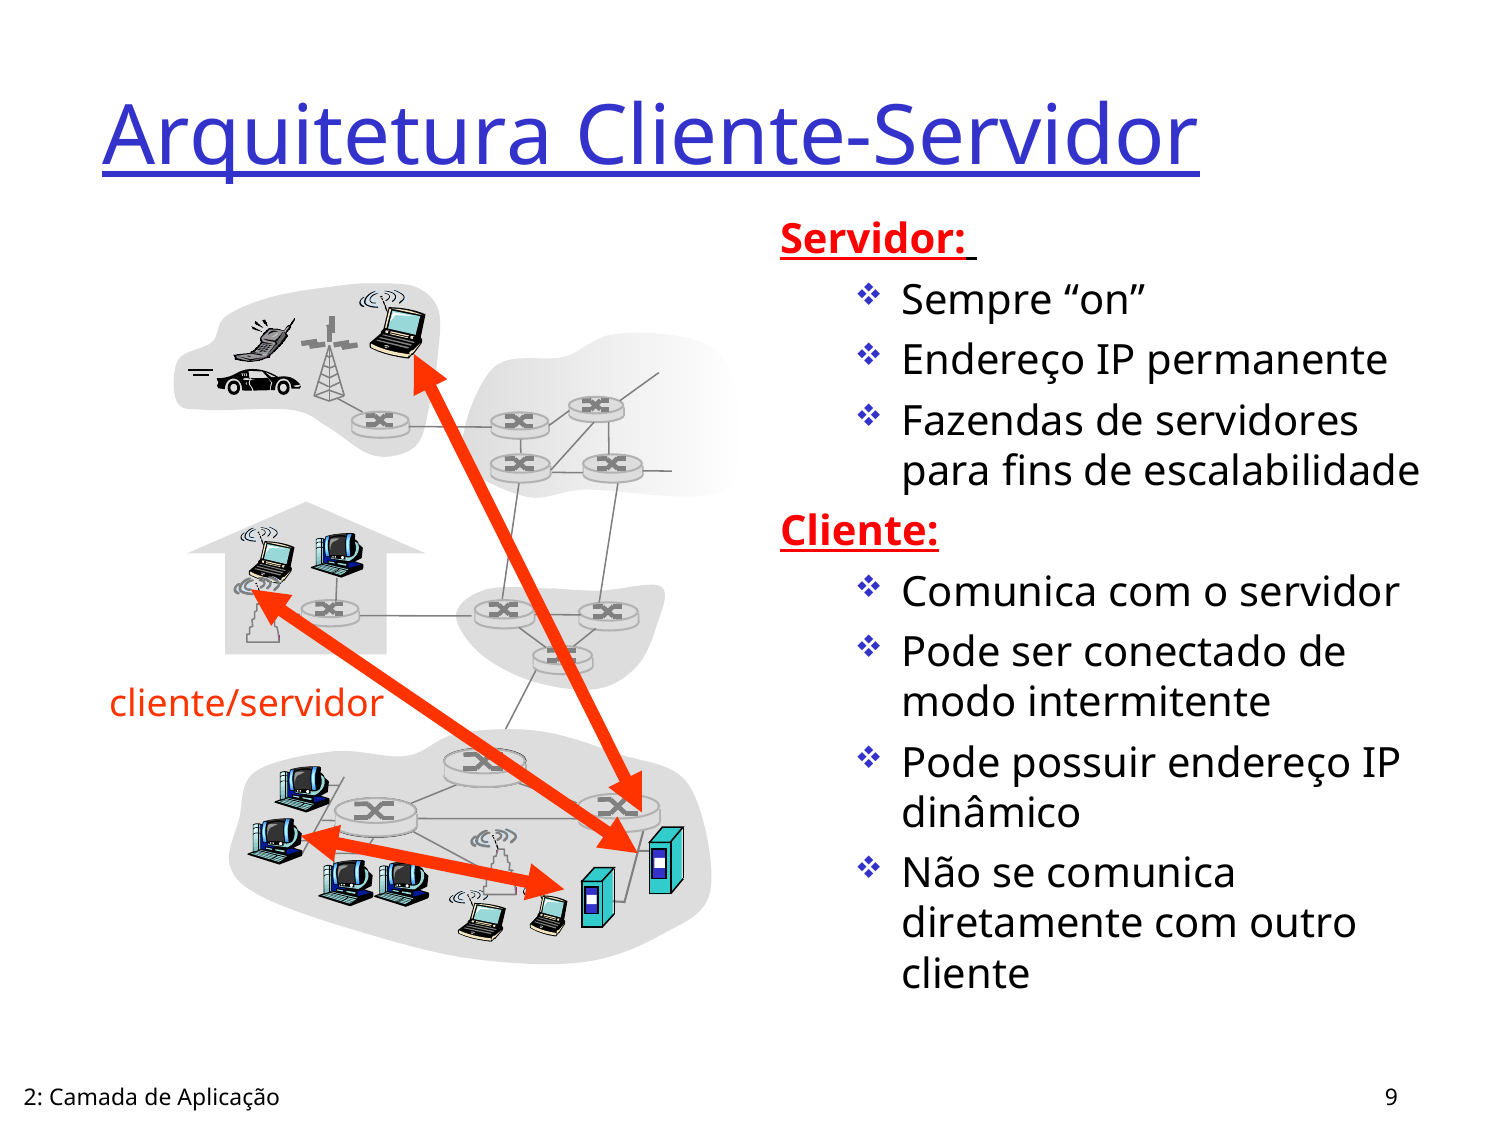

# Arquitetura Cliente-Servidor
Servidor:
Sempre “on”
Endereço IP permanente
Fazendas de servidores para fins de escalabilidade
Cliente:
Comunica com o servidor
Pode ser conectado de modo intermitente
Pode possuir endereço IP dinâmico
Não se comunica diretamente com outro cliente
cliente/servidor
9